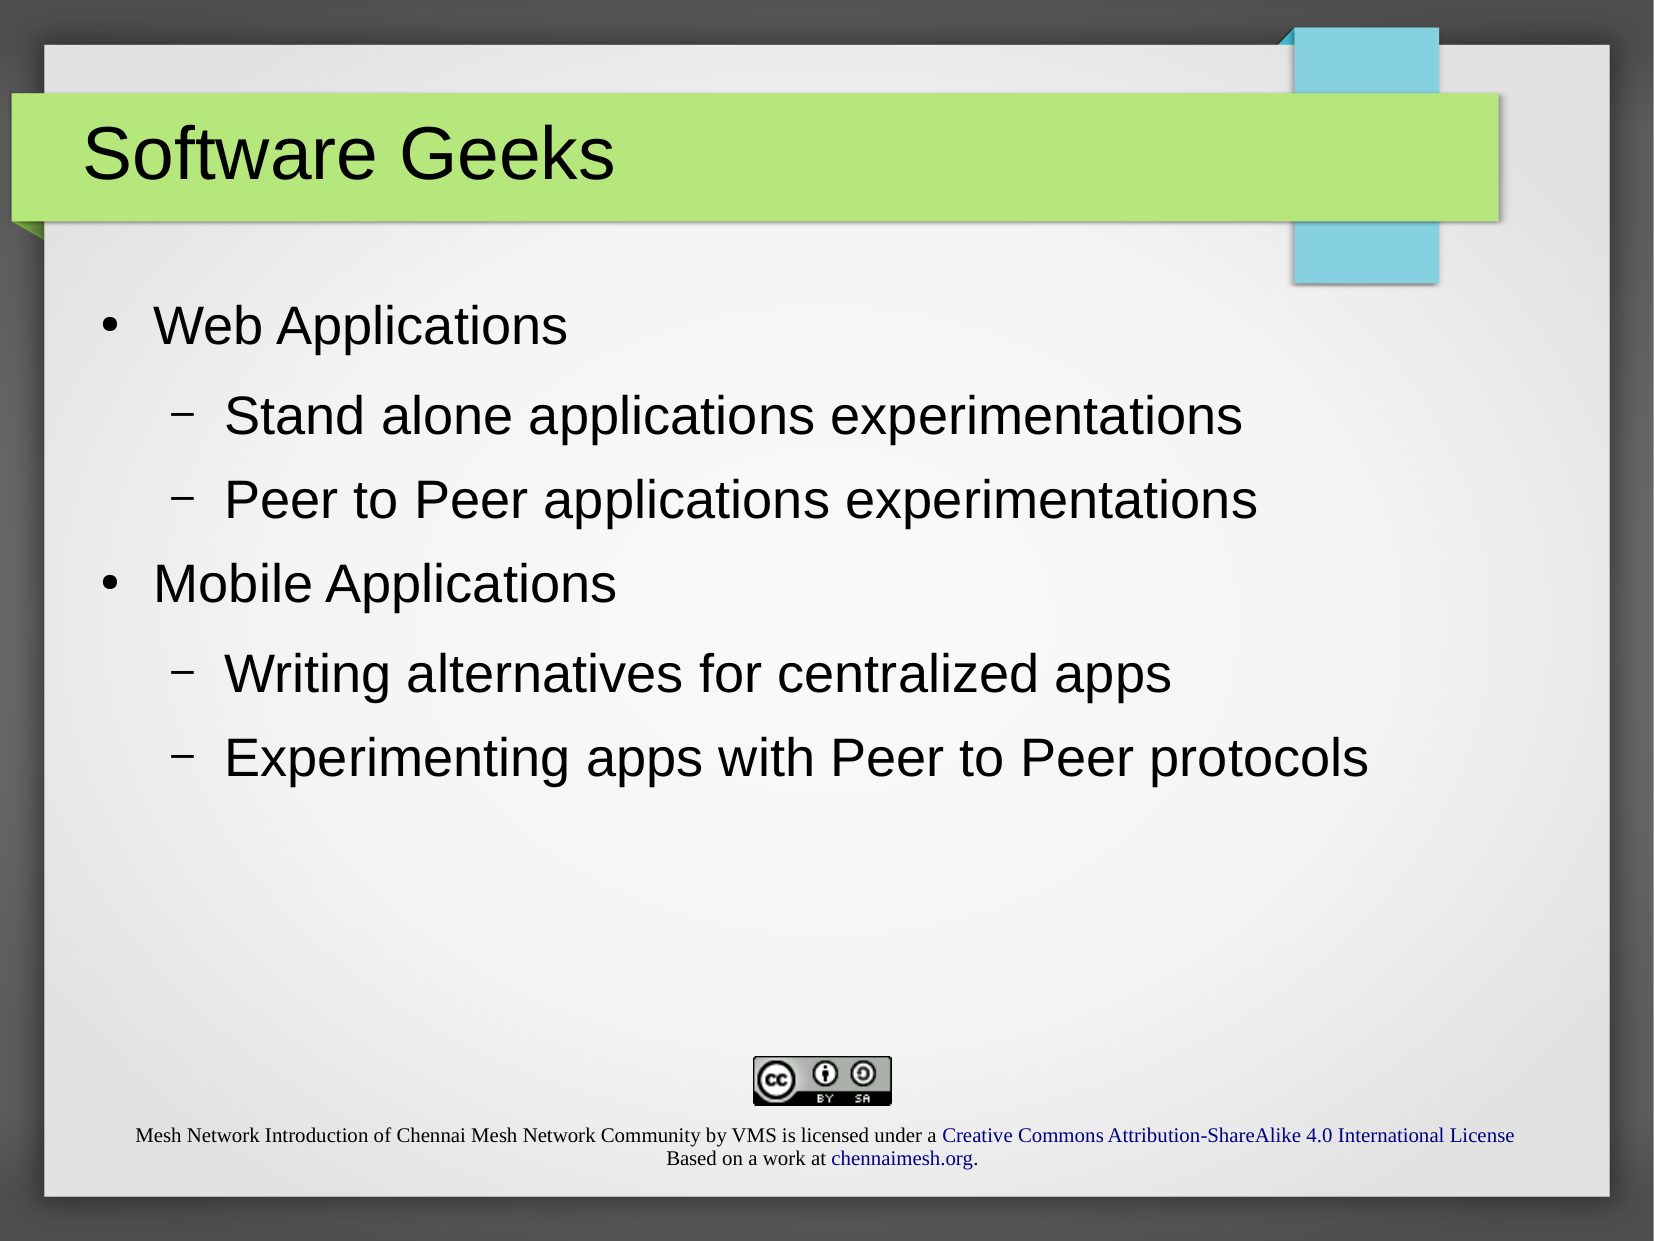

# Software Geeks
Web Applications
Stand alone applications experimentations
Peer to Peer applications experimentations
Mobile Applications
Writing alternatives for centralized apps
Experimenting apps with Peer to Peer protocols